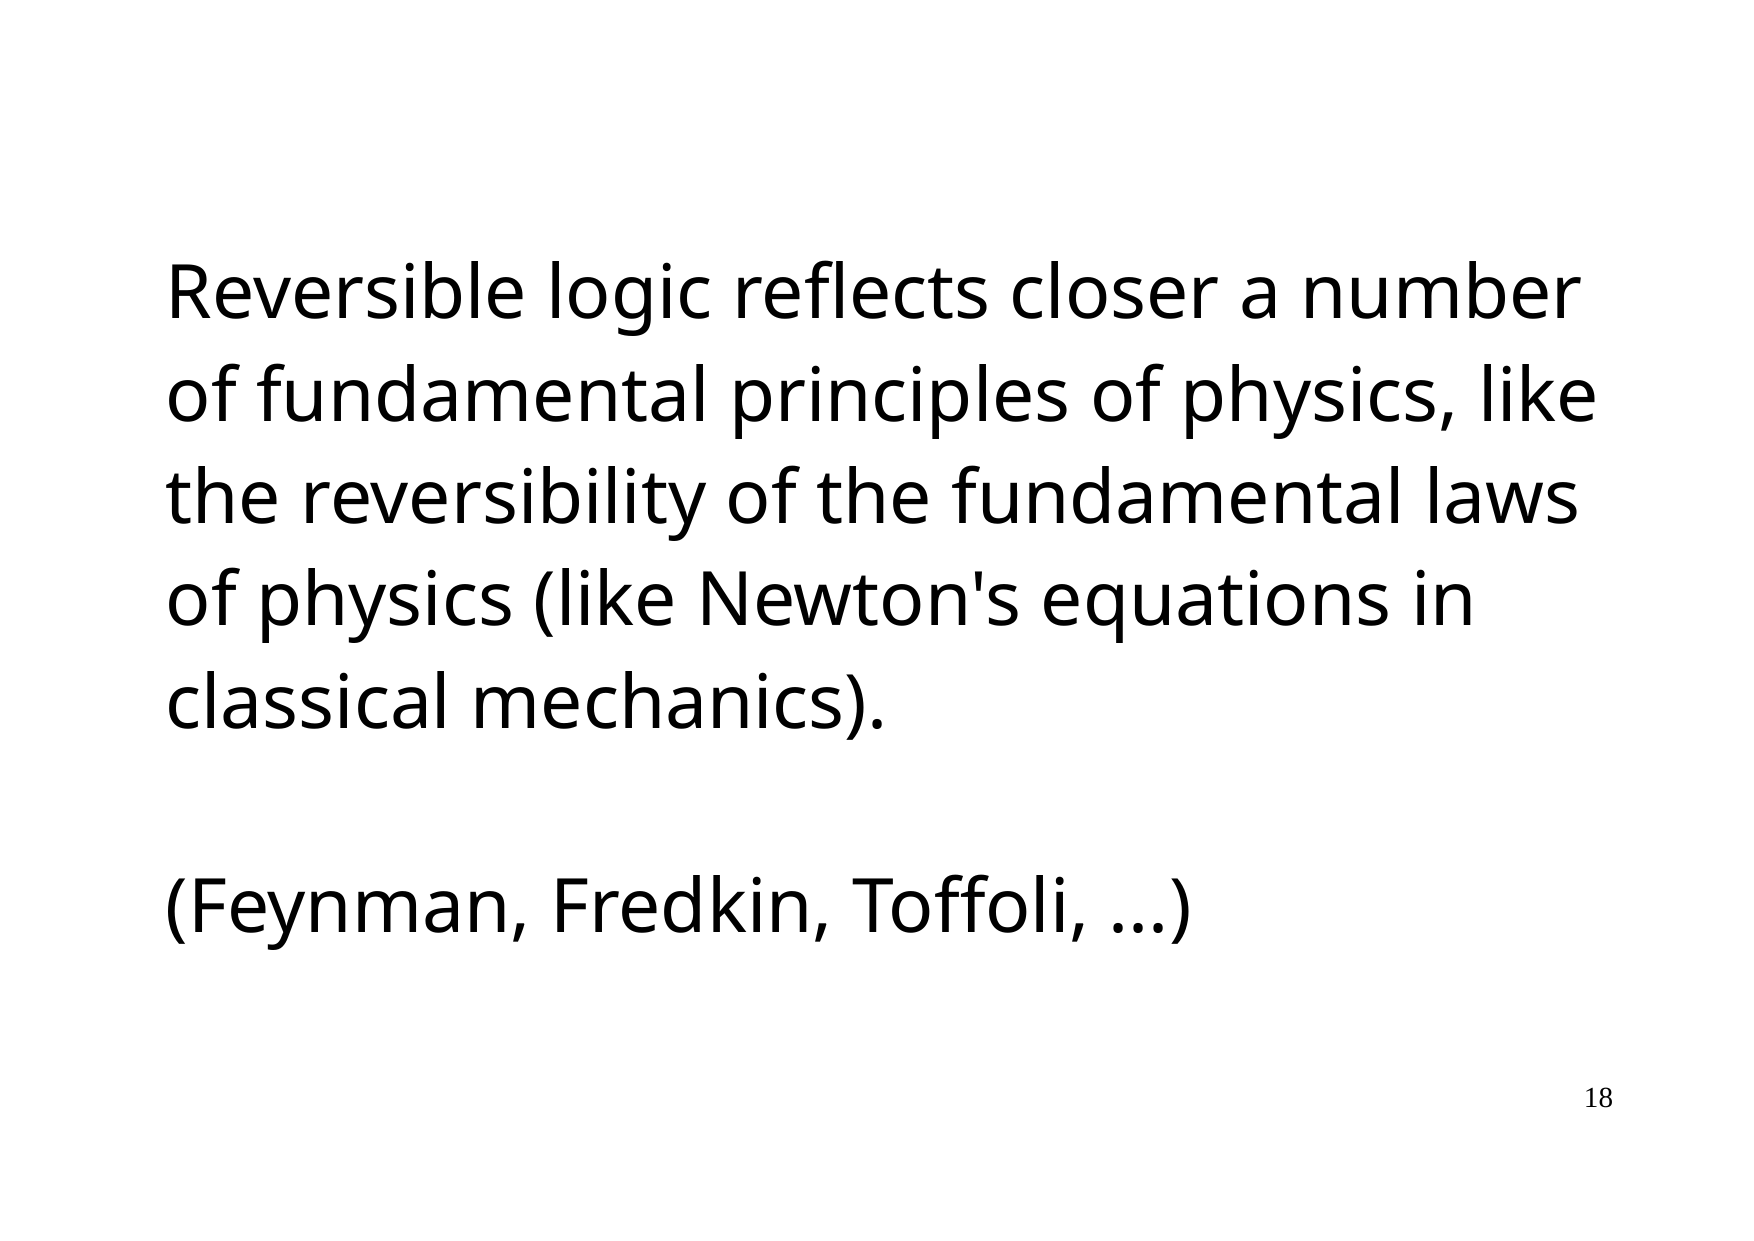

Reversible logic reflects closer a number
of fundamental principles of physics, like
the reversibility of the fundamental laws
of physics (like Newton's equations in
classical mechanics).
(Feynman, Fredkin, Toffoli, ...)
18